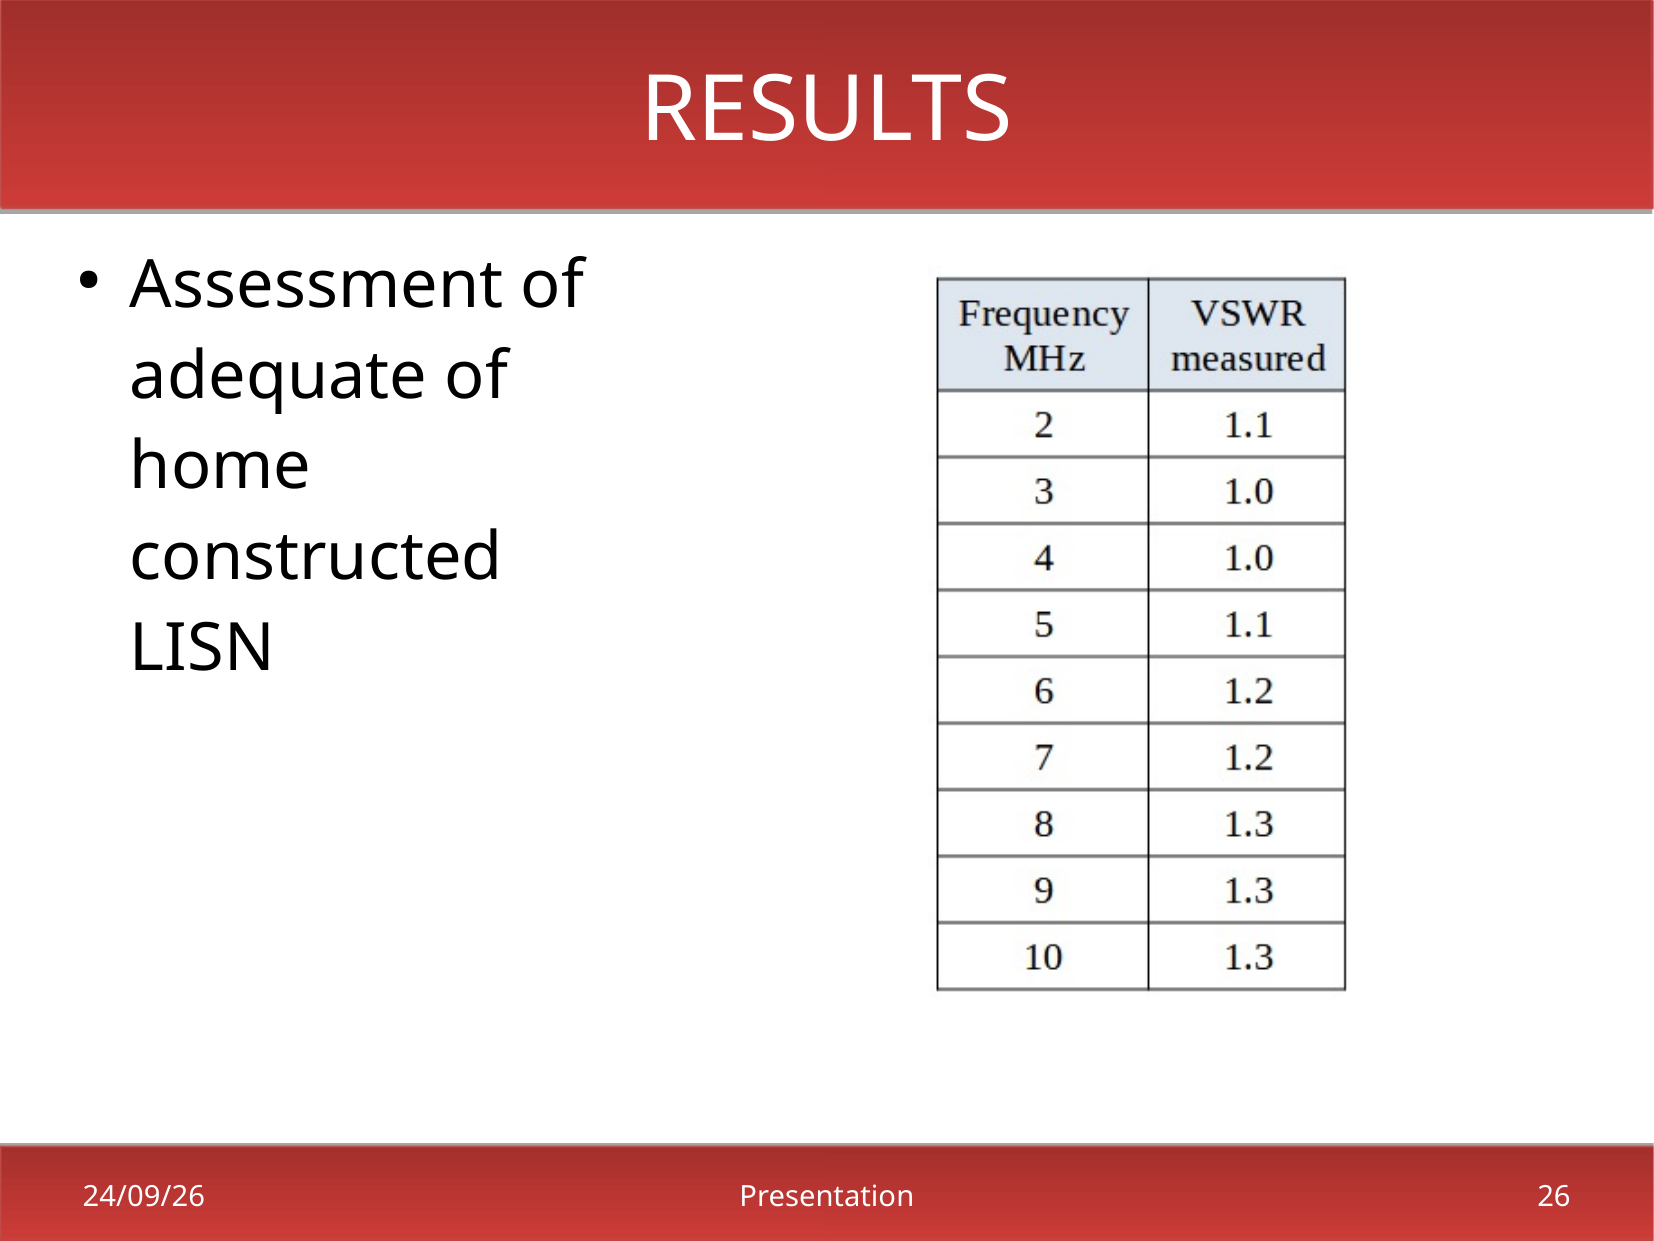

# RESULTS
Assessment of adequate of home constructed LISN
Presentation
26